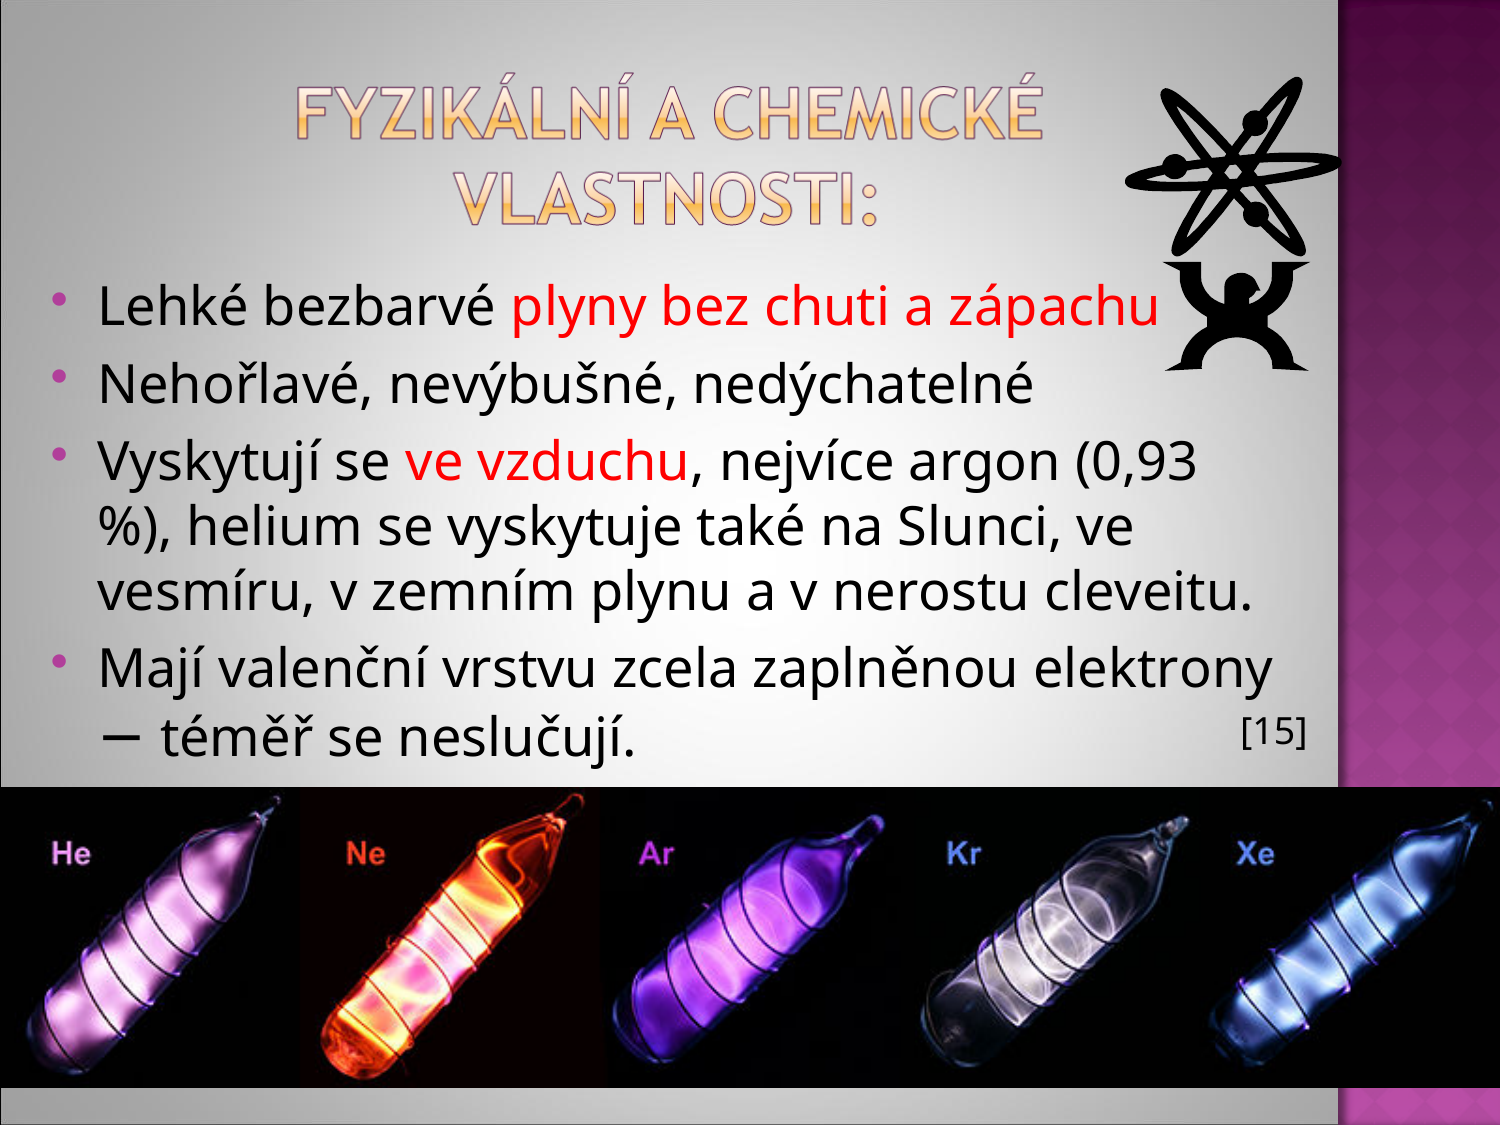

# Lehké bezbarvé plyny bez chuti a zápachu
Nehořlavé, nevýbušné, nedýchatelné
Vyskytují se ve vzduchu, nejvíce argon (0,93 %), helium se vyskytuje také na Slunci, ve vesmíru, v zemním plynu a v nerostu cleveitu.
Mají valenční vrstvu zcela zaplněnou elektrony − téměř se neslučují.
[15]